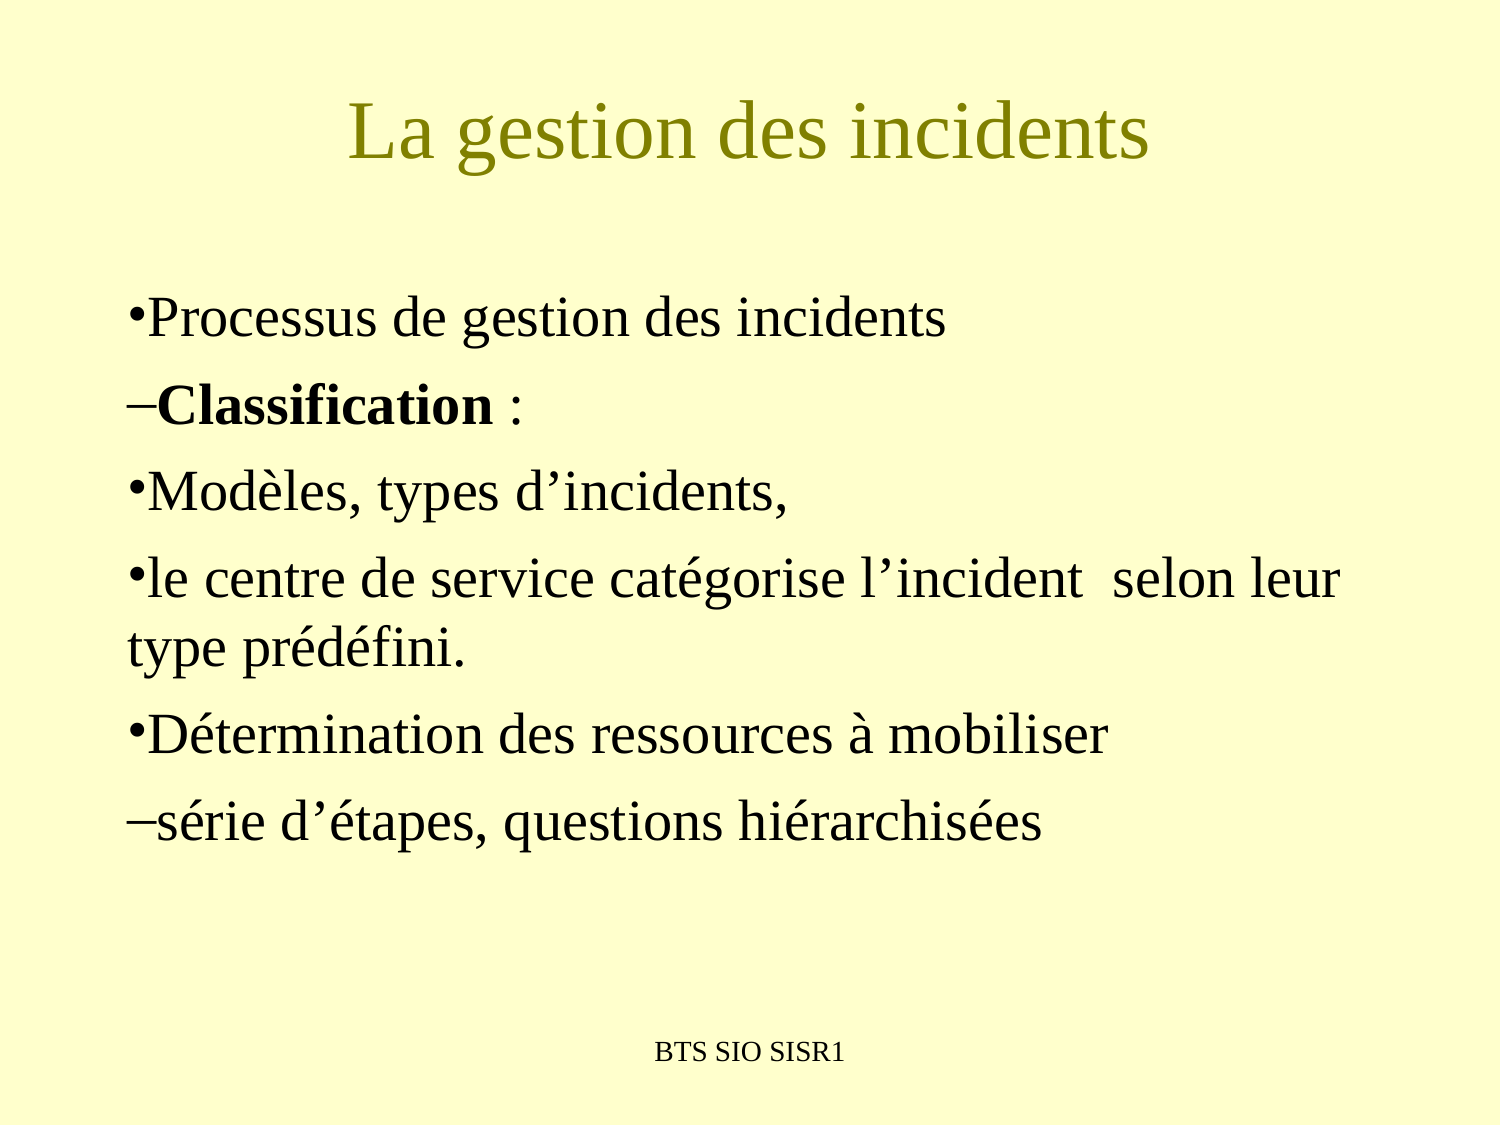

# Processus de gestion des incidents
Classification :
Modèles, types d’incidents,
le centre de service catégorise l’incident selon leur type prédéfini.
Détermination des ressources à mobiliser
série d’étapes, questions hiérarchisées
BTS SIO SISR1